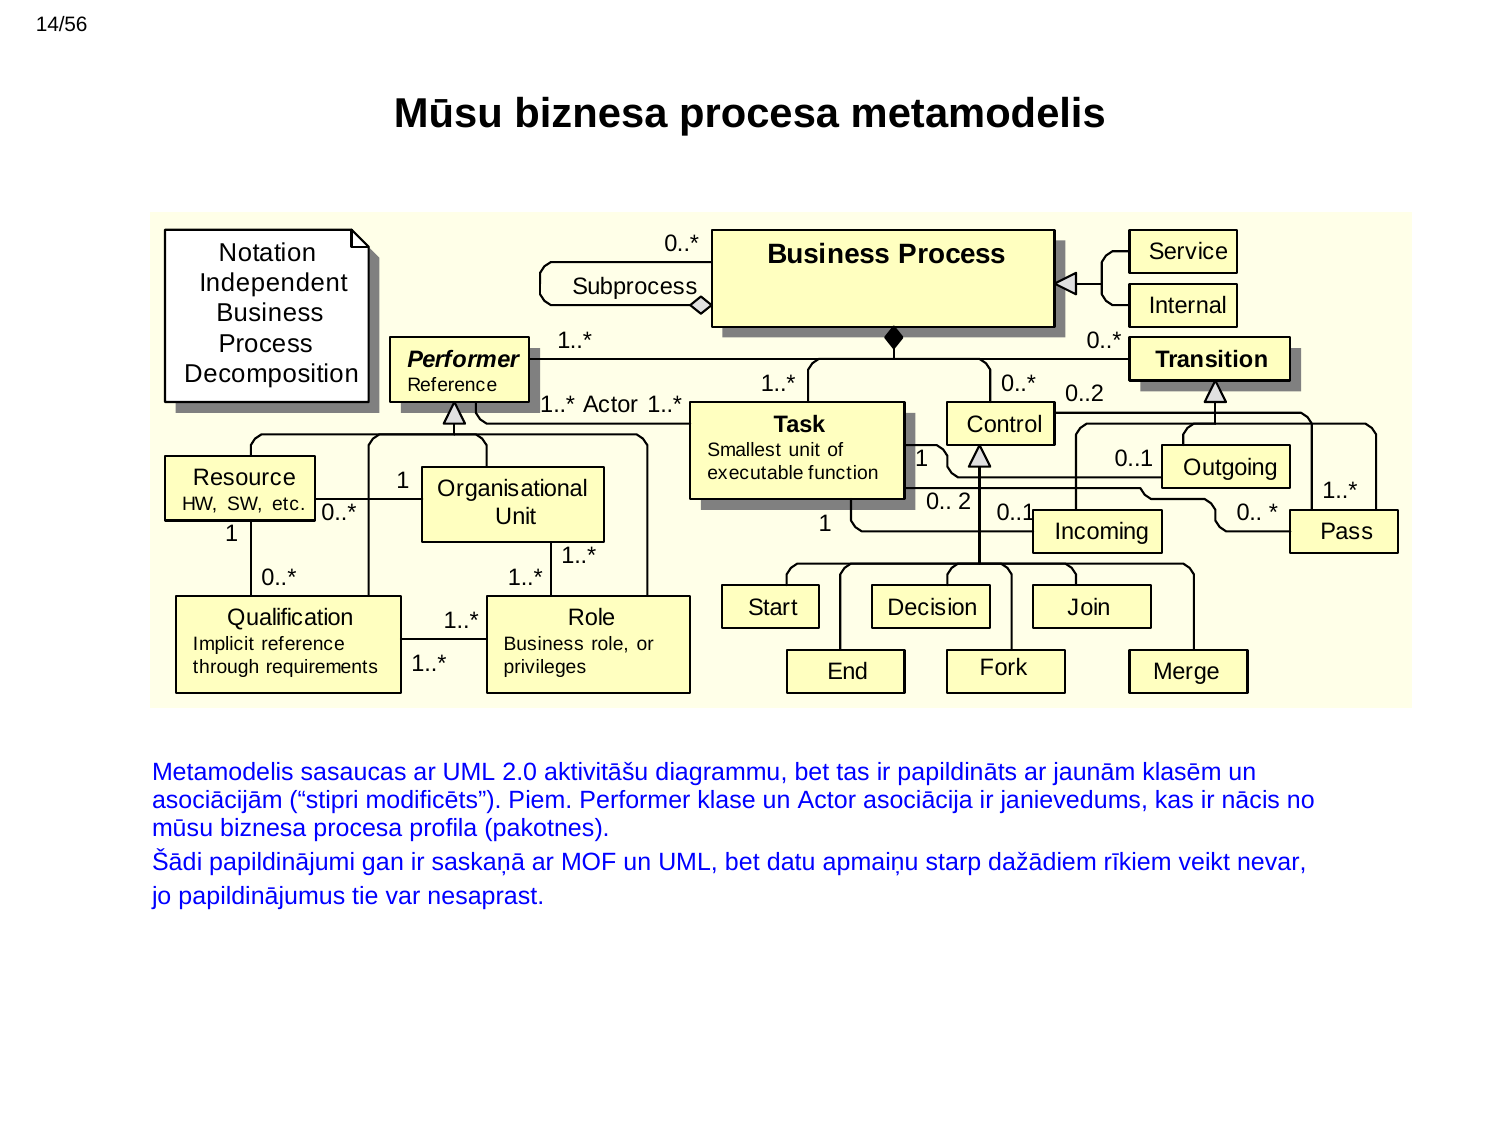

14
# Mūsu biznesa procesa metamodelis
Metamodelis sasaucas ar UML 2.0 aktivitāšu diagrammu, bet tas ir papildināts ar jaunām klasēm un asociācijām (“stipri modificēts”). Piem. Performer klase un Actor asociācija ir janievedums, kas ir nācis no mūsu biznesa procesa profila (pakotnes).
Šādi papildinājumi gan ir saskaņā ar MOF un UML, bet datu apmaiņu starp dažādiem rīkiem veikt nevar,
jo papildinājumus tie var nesaprast.